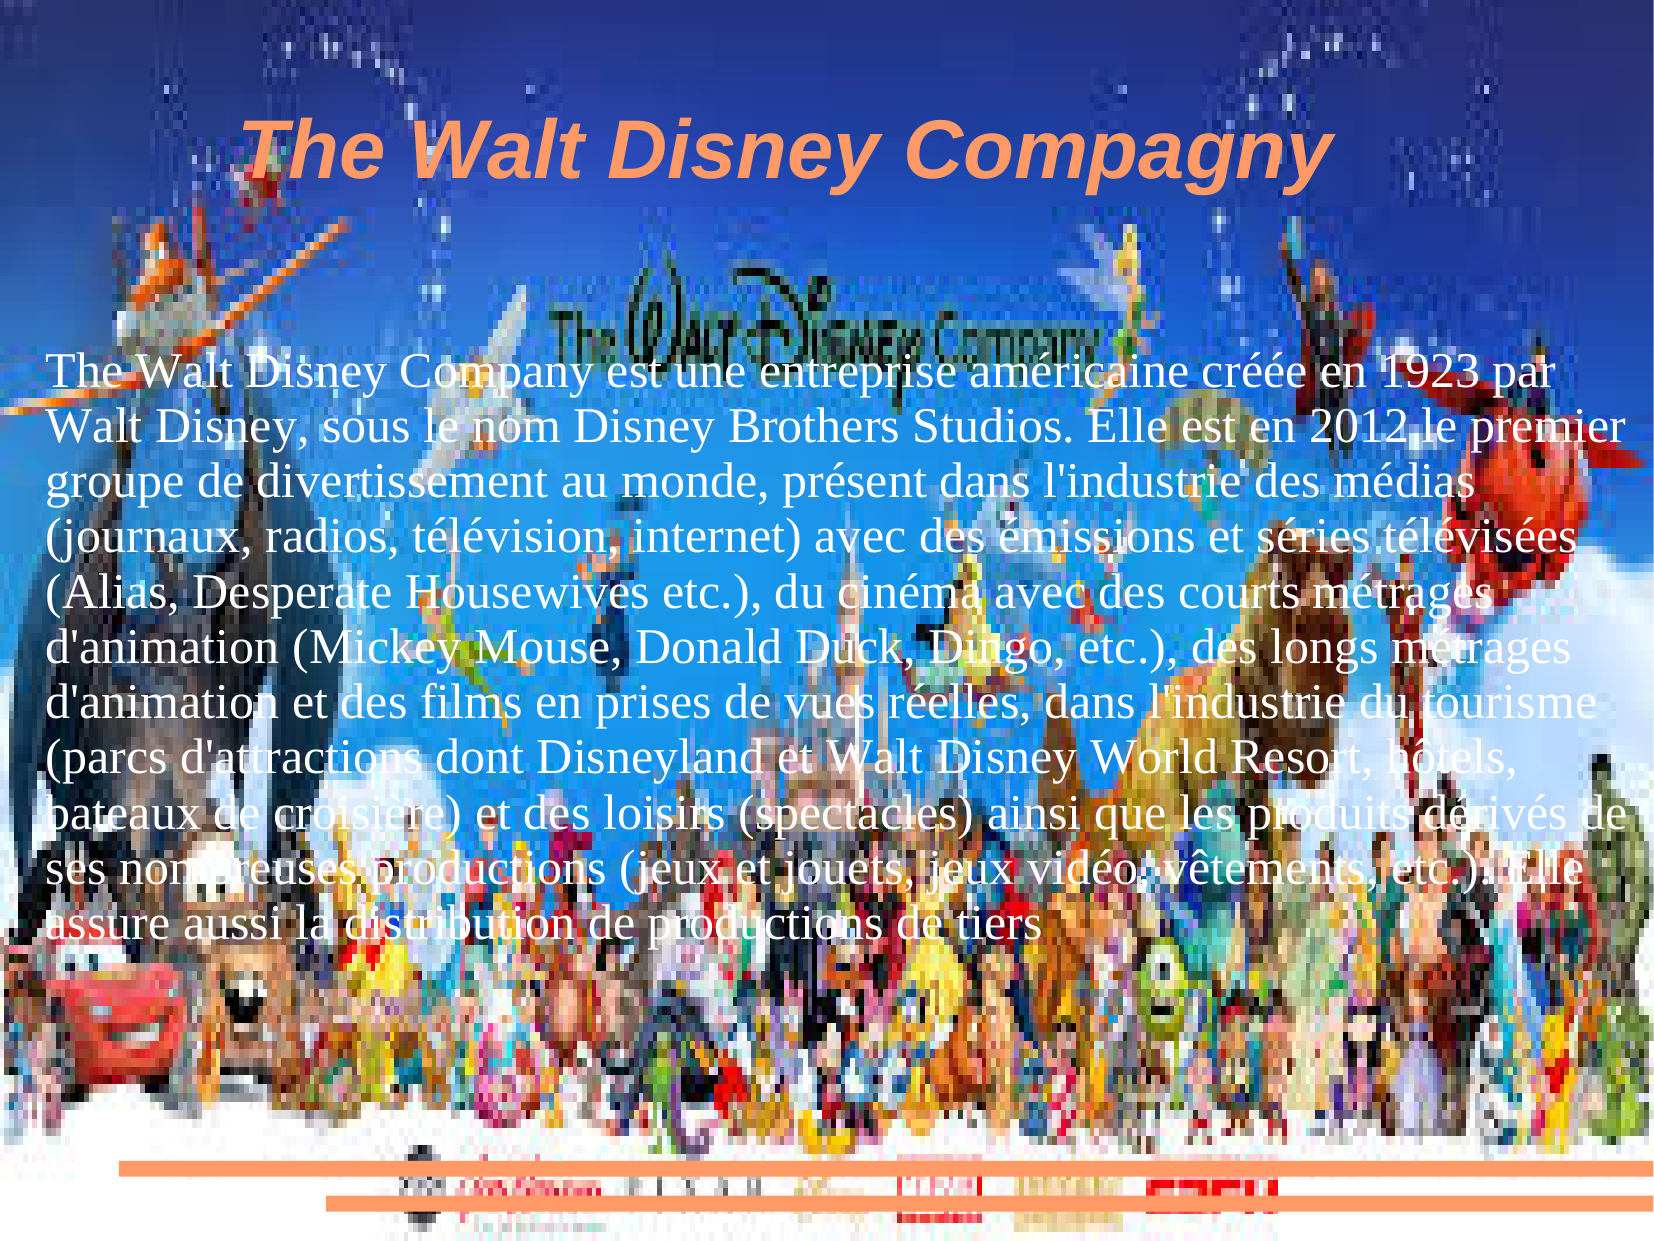

# The Walt Disney Compagny
The Walt Disney Company est une entreprise américaine créée en 1923 par Walt Disney, sous le nom Disney Brothers Studios. Elle est en 2012 le premier groupe de divertissement au monde, présent dans l'industrie des médias (journaux, radios, télévision, internet) avec des émissions et séries télévisées (Alias, Desperate Housewives etc.), du cinéma avec des courts métrages d'animation (Mickey Mouse, Donald Duck, Dingo, etc.), des longs métrages d'animation et des films en prises de vues réelles, dans l'industrie du tourisme (parcs d'attractions dont Disneyland et Walt Disney World Resort, hôtels, bateaux de croisière) et des loisirs (spectacles) ainsi que les produits dérivés de ses nombreuses productions (jeux et jouets, jeux vidéo, vêtements, etc.). Elle assure aussi la distribution de productions de tiers